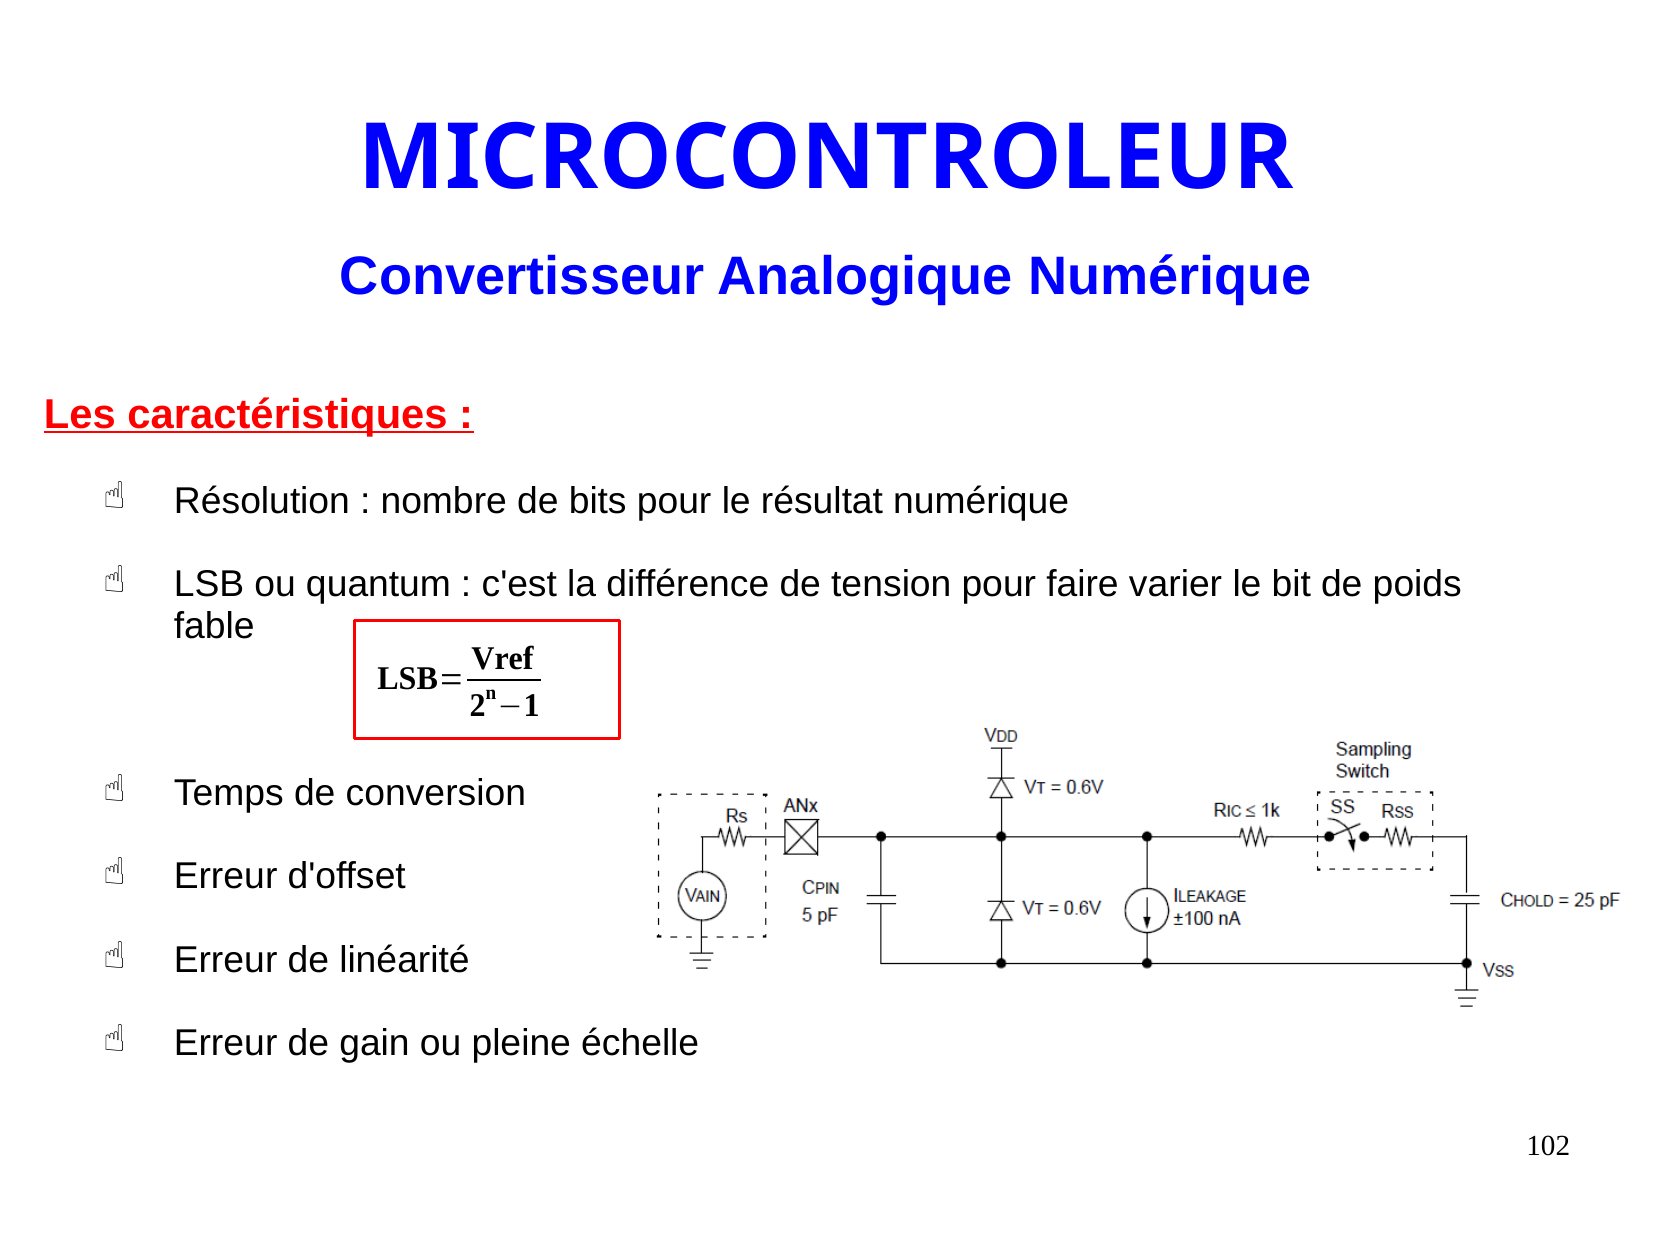

# MICROCONTROLEUR
Convertisseur Analogique Numérique
Les caractéristiques :
Résolution : nombre de bits pour le résultat numérique
LSB ou quantum : c'est la différence de tension pour faire varier le bit de poids fable
Temps de conversion
Erreur d'offset
Erreur de linéarité
Erreur de gain ou pleine échelle
102